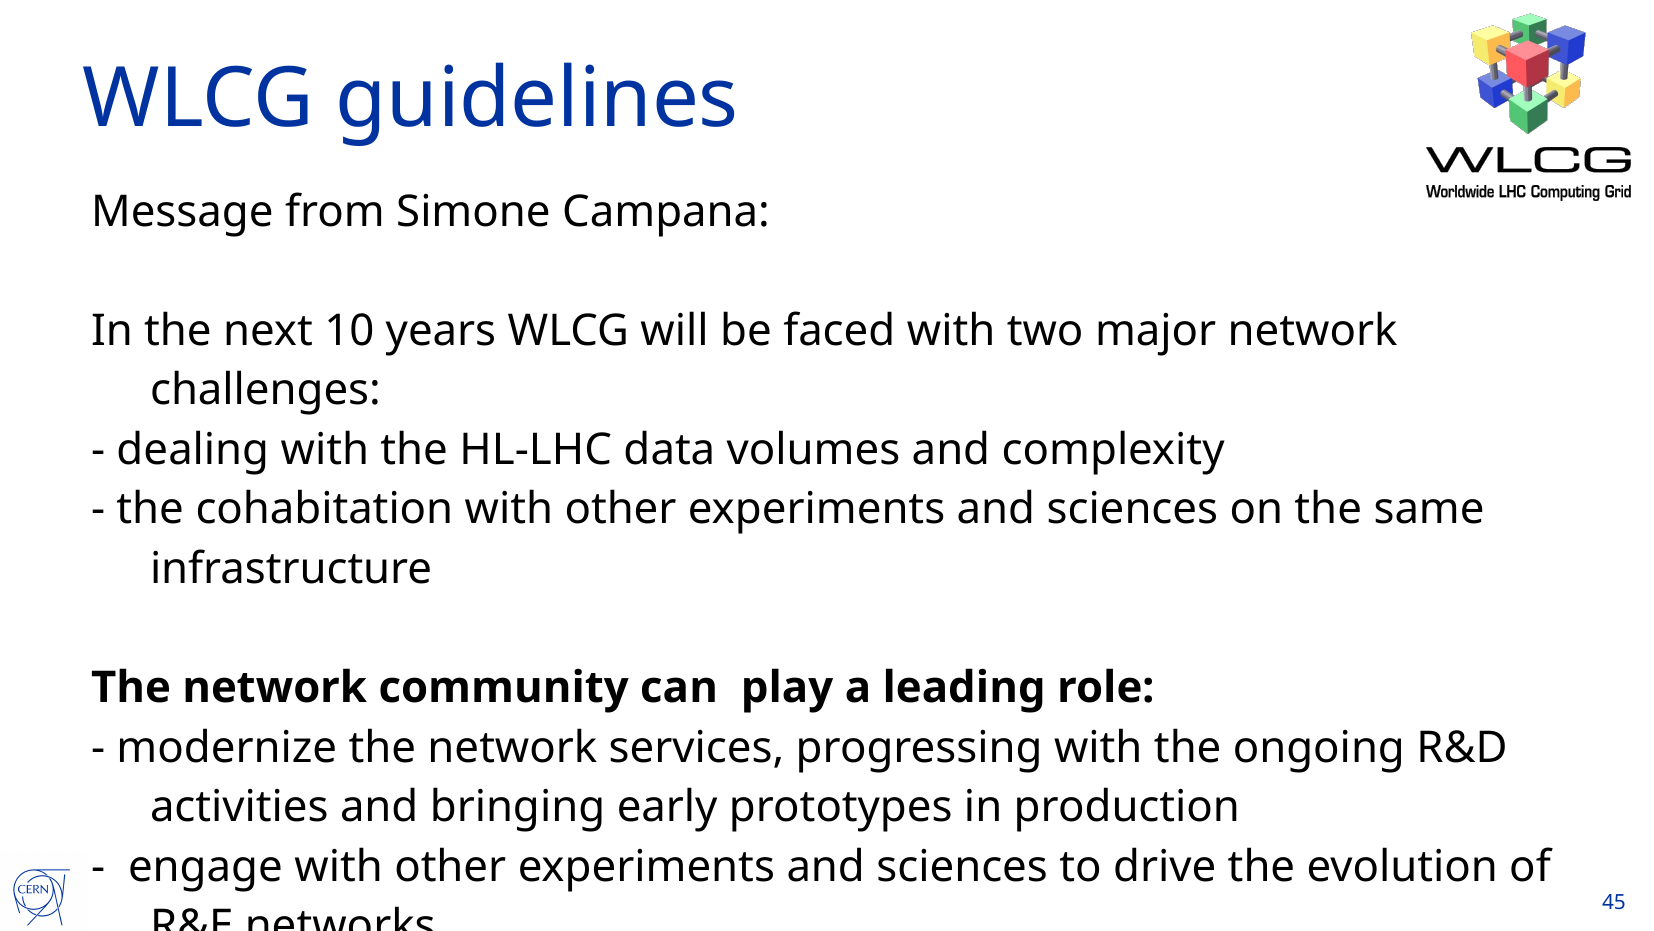

# WLCG guidelines
Message from Simone Campana:
In the next 10 years WLCG will be faced with two major network challenges:
- dealing with the HL-LHC data volumes and complexity
- the cohabitation with other experiments and sciences on the same infrastructure
The network community can play a leading role:
- modernize the network services, progressing with the ongoing R&D activities and bringing early prototypes in production
- engage with other experiments and sciences to drive the evolution of R&E networks
45